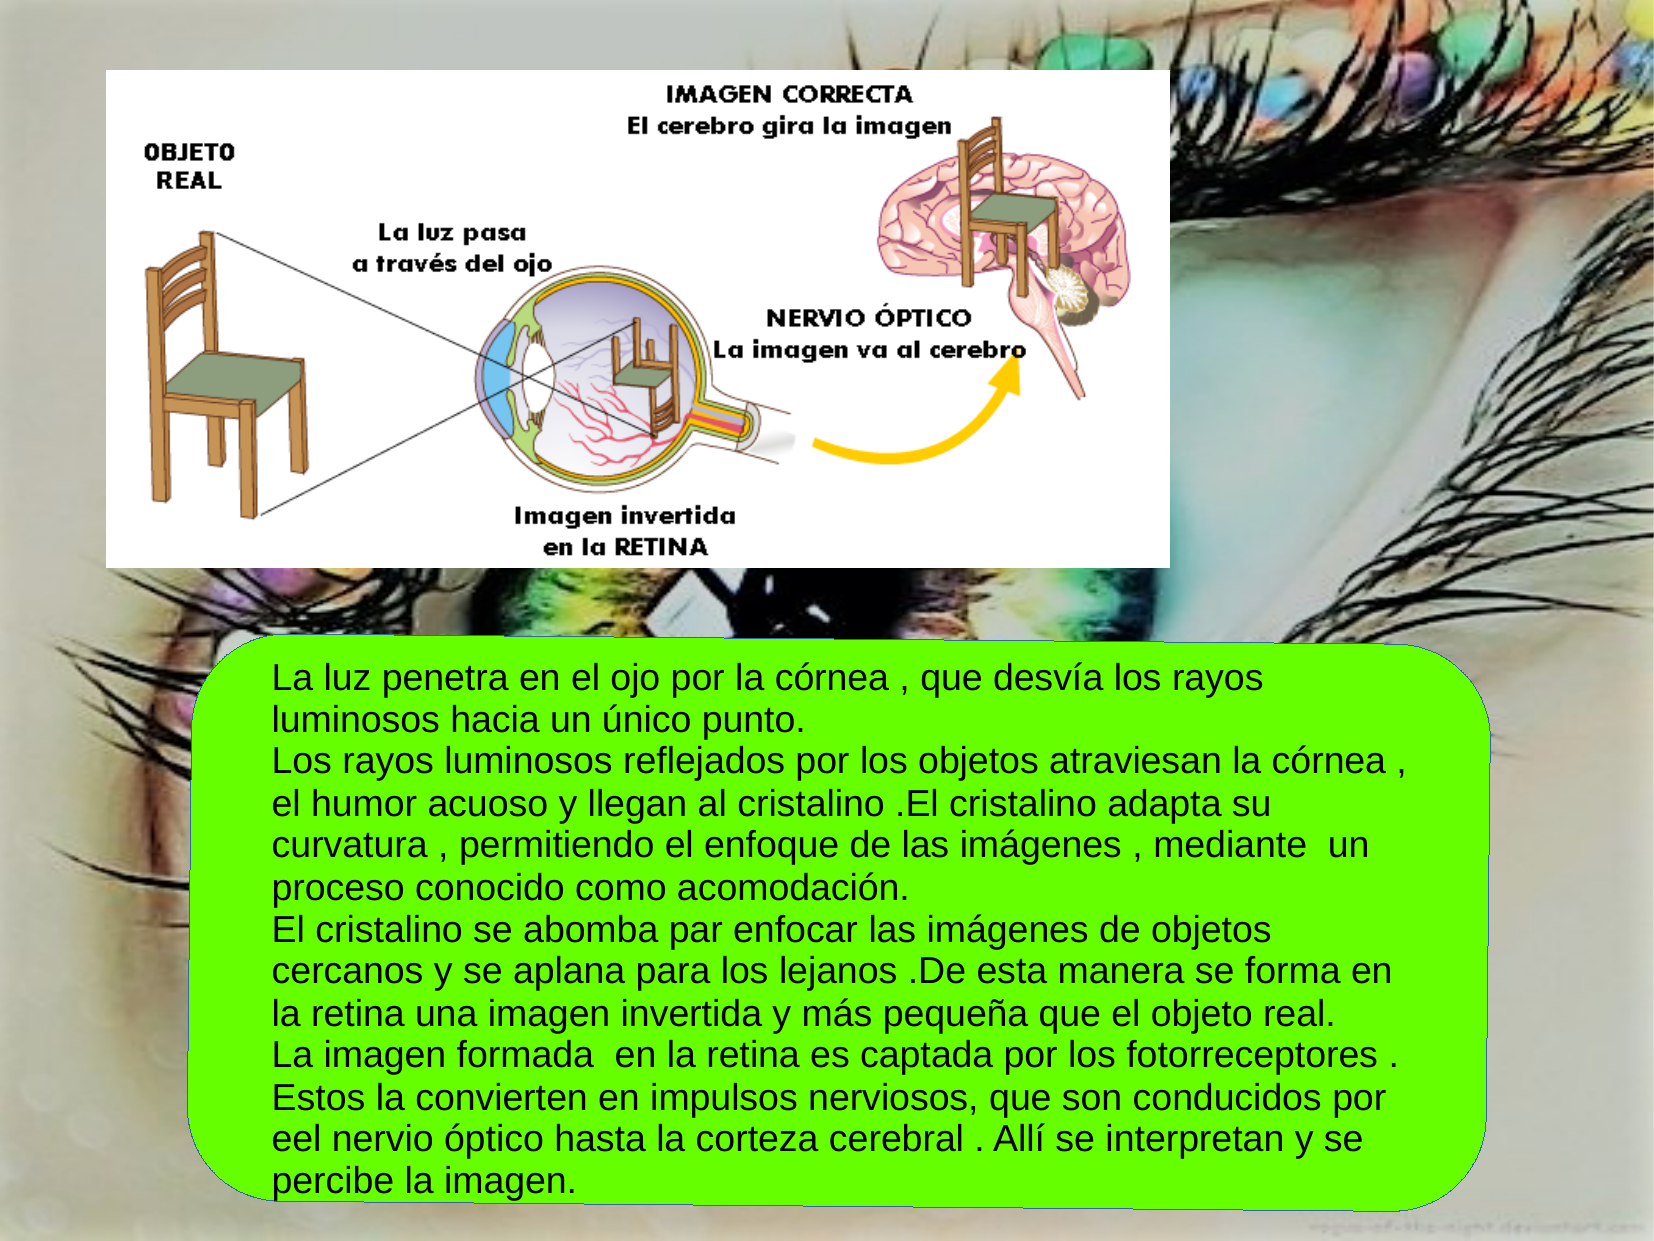

La luz penetra en el ojo por la córnea , que desvía los rayos luminosos hacia un único punto.
Los rayos luminosos reflejados por los objetos atraviesan la córnea , el humor acuoso y llegan al cristalino .El cristalino adapta su curvatura , permitiendo el enfoque de las imágenes , mediante un proceso conocido como acomodación.
El cristalino se abomba par enfocar las imágenes de objetos cercanos y se aplana para los lejanos .De esta manera se forma en la retina una imagen invertida y más pequeña que el objeto real.
La imagen formada en la retina es captada por los fotorreceptores .
Estos la convierten en impulsos nerviosos, que son conducidos por eel nervio óptico hasta la corteza cerebral . Allí se interpretan y se percibe la imagen.